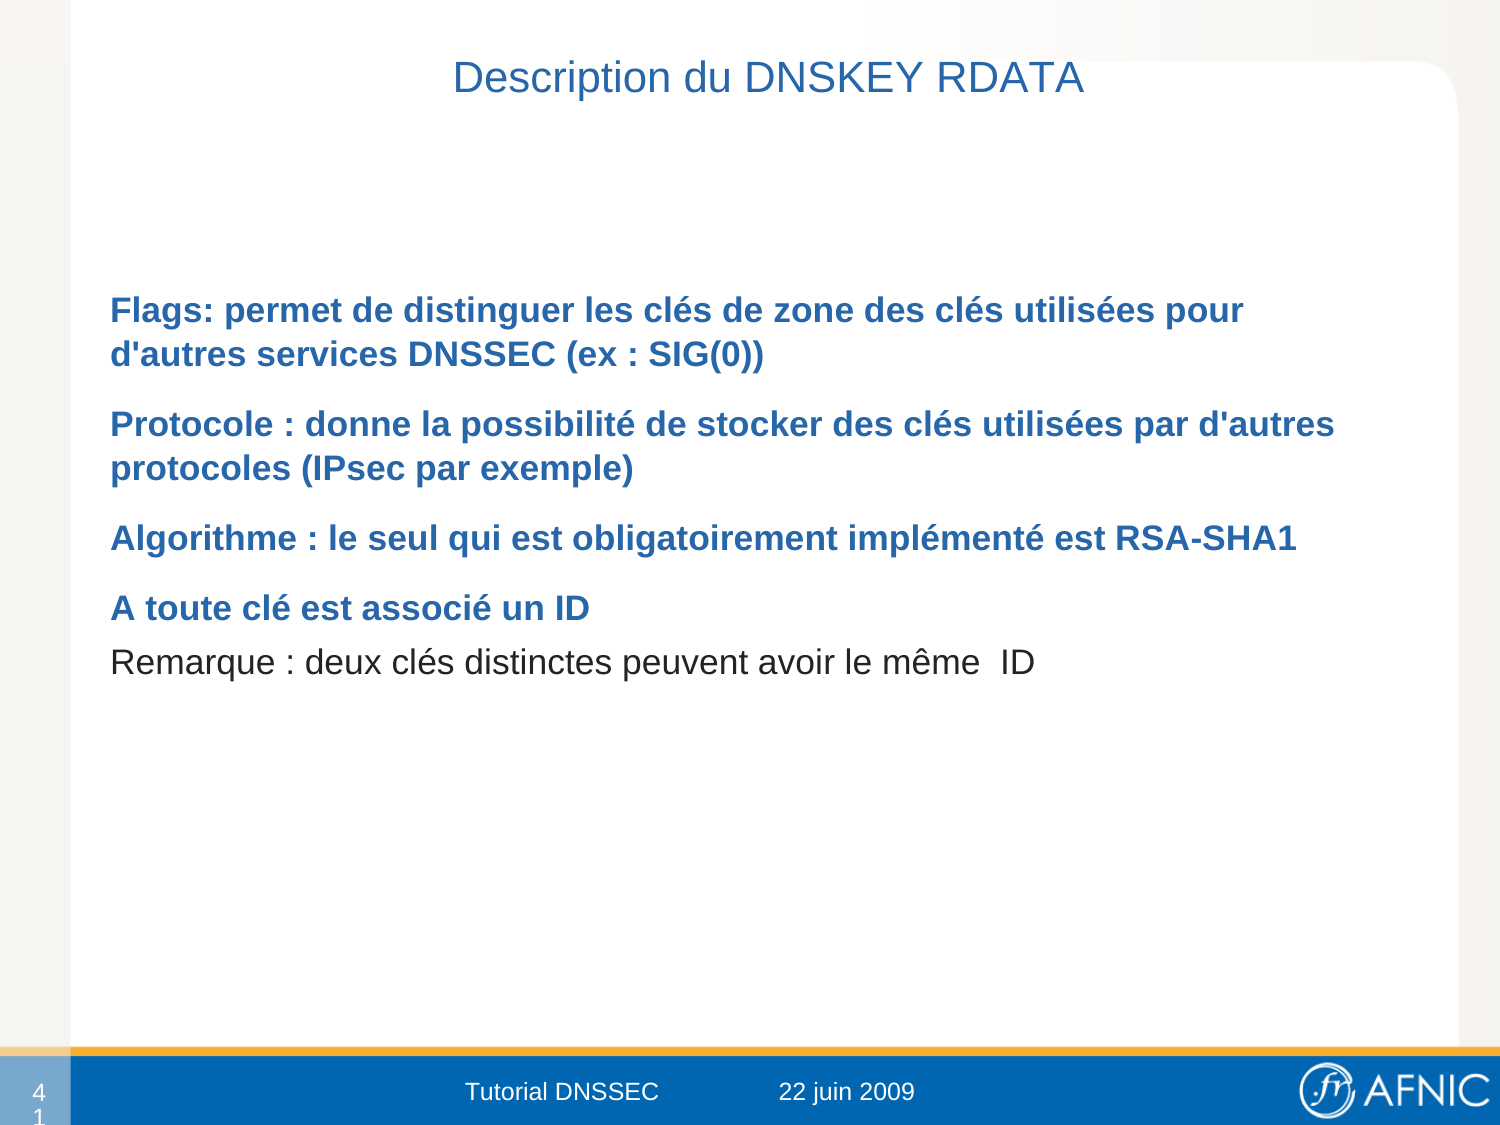

# Description du DNSKEY RDATA
Flags: permet de distinguer les clés de zone des clés utilisées pour d'autres services DNSSEC (ex : SIG(0))
Protocole : donne la possibilité de stocker des clés utilisées par d'autres protocoles (IPsec par exemple)
Algorithme : le seul qui est obligatoirement implémenté est RSA-SHA1
A toute clé est associé un ID
Remarque : deux clés distinctes peuvent avoir le même ID